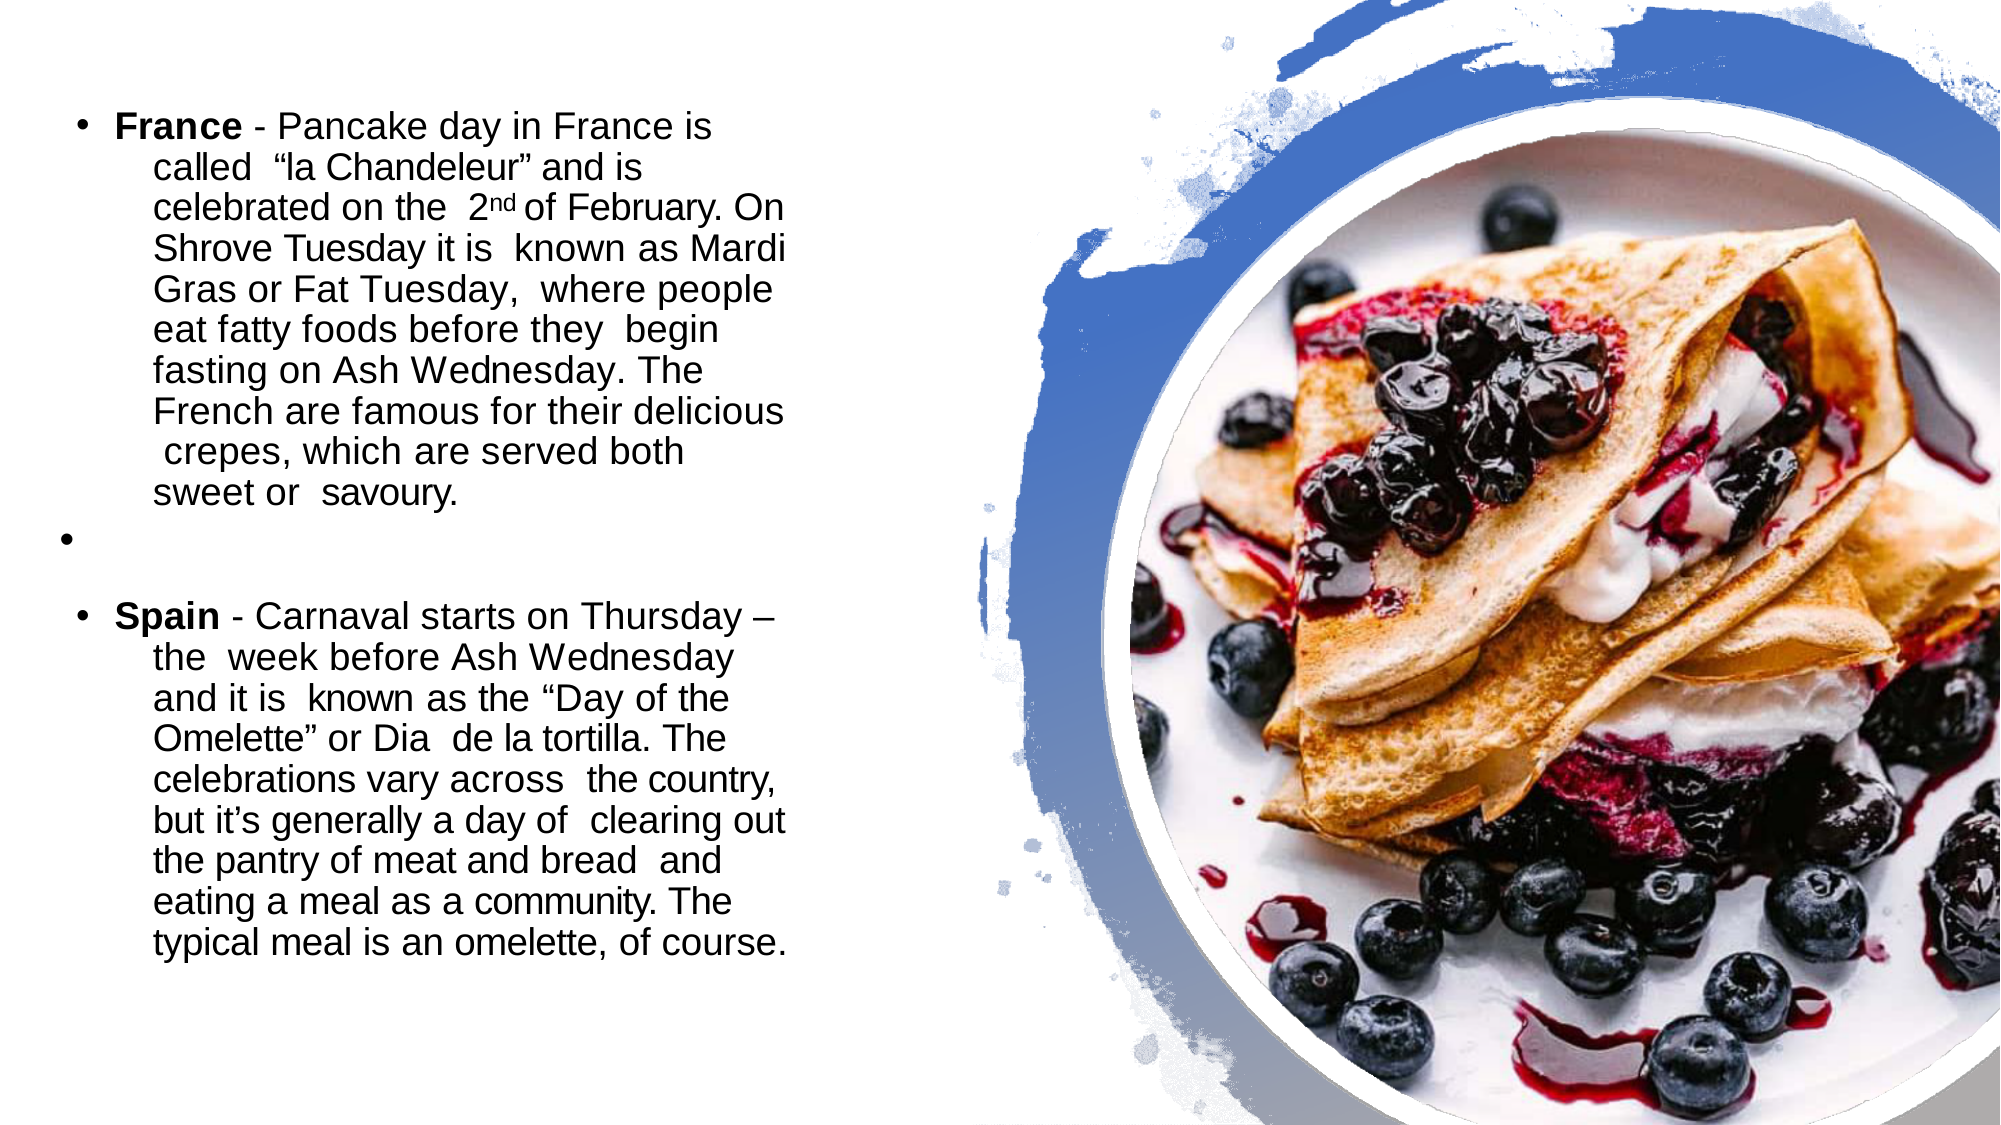

France - Pancake day in France is called “la Chandeleur” and is celebrated on the 2nd of February. On Shrove Tuesday it is known as Mardi Gras or Fat Tuesday, where people eat fatty foods before they begin fasting on Ash Wednesday. The French are famous for their delicious crepes, which are served both sweet or savoury.
Spain - Carnaval starts on Thursday – the week before Ash Wednesday and it is known as the “Day of the Omelette” or Dia de la tortilla. The celebrations vary across the country, but it’s generally a day of clearing out the pantry of meat and bread and eating a meal as a community. The typical meal is an omelette, of course.